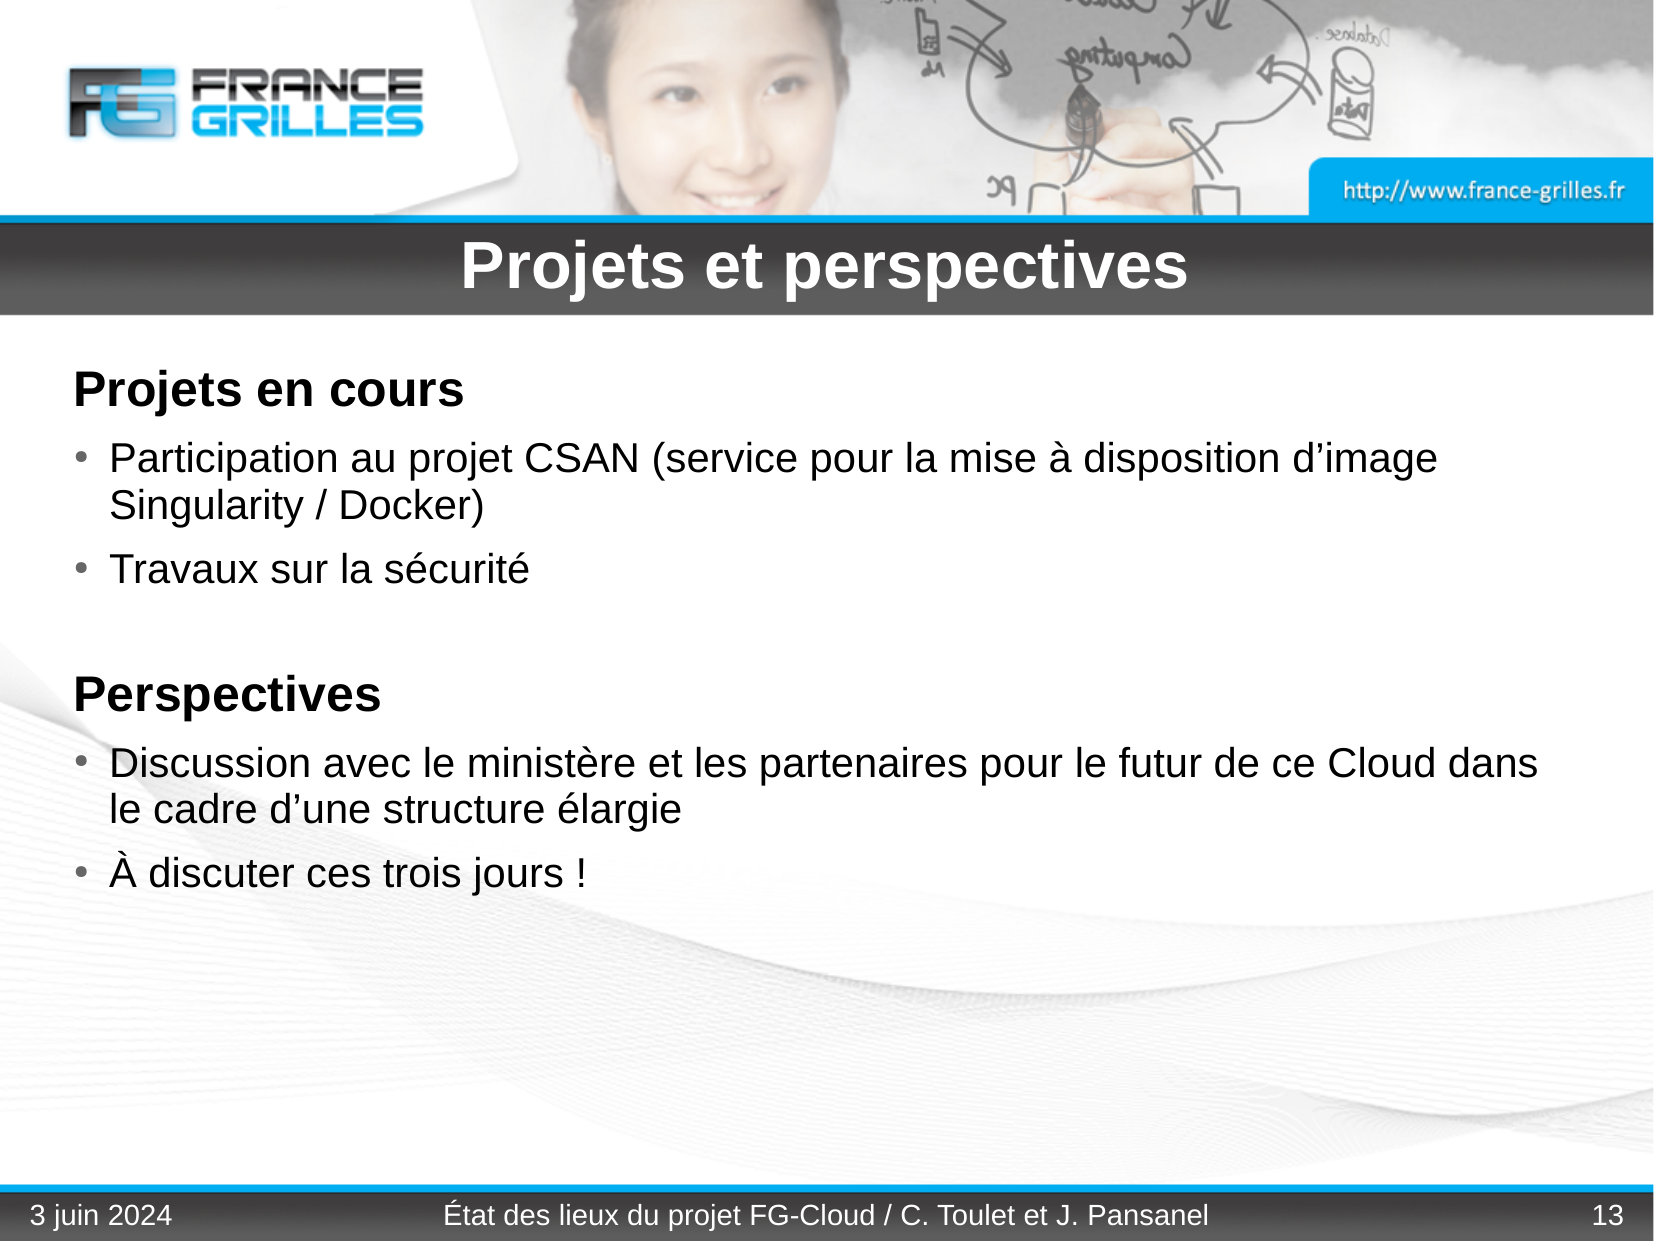

Projets et perspectives
Projets en cours
Participation au projet CSAN (service pour la mise à disposition d’image Singularity / Docker)
Travaux sur la sécurité
Perspectives
Discussion avec le ministère et les partenaires pour le futur de ce Cloud dans le cadre d’une structure élargie
À discuter ces trois jours !
3 juin 2024
État des lieux du projet FG-Cloud / C. Toulet et J. Pansanel
13